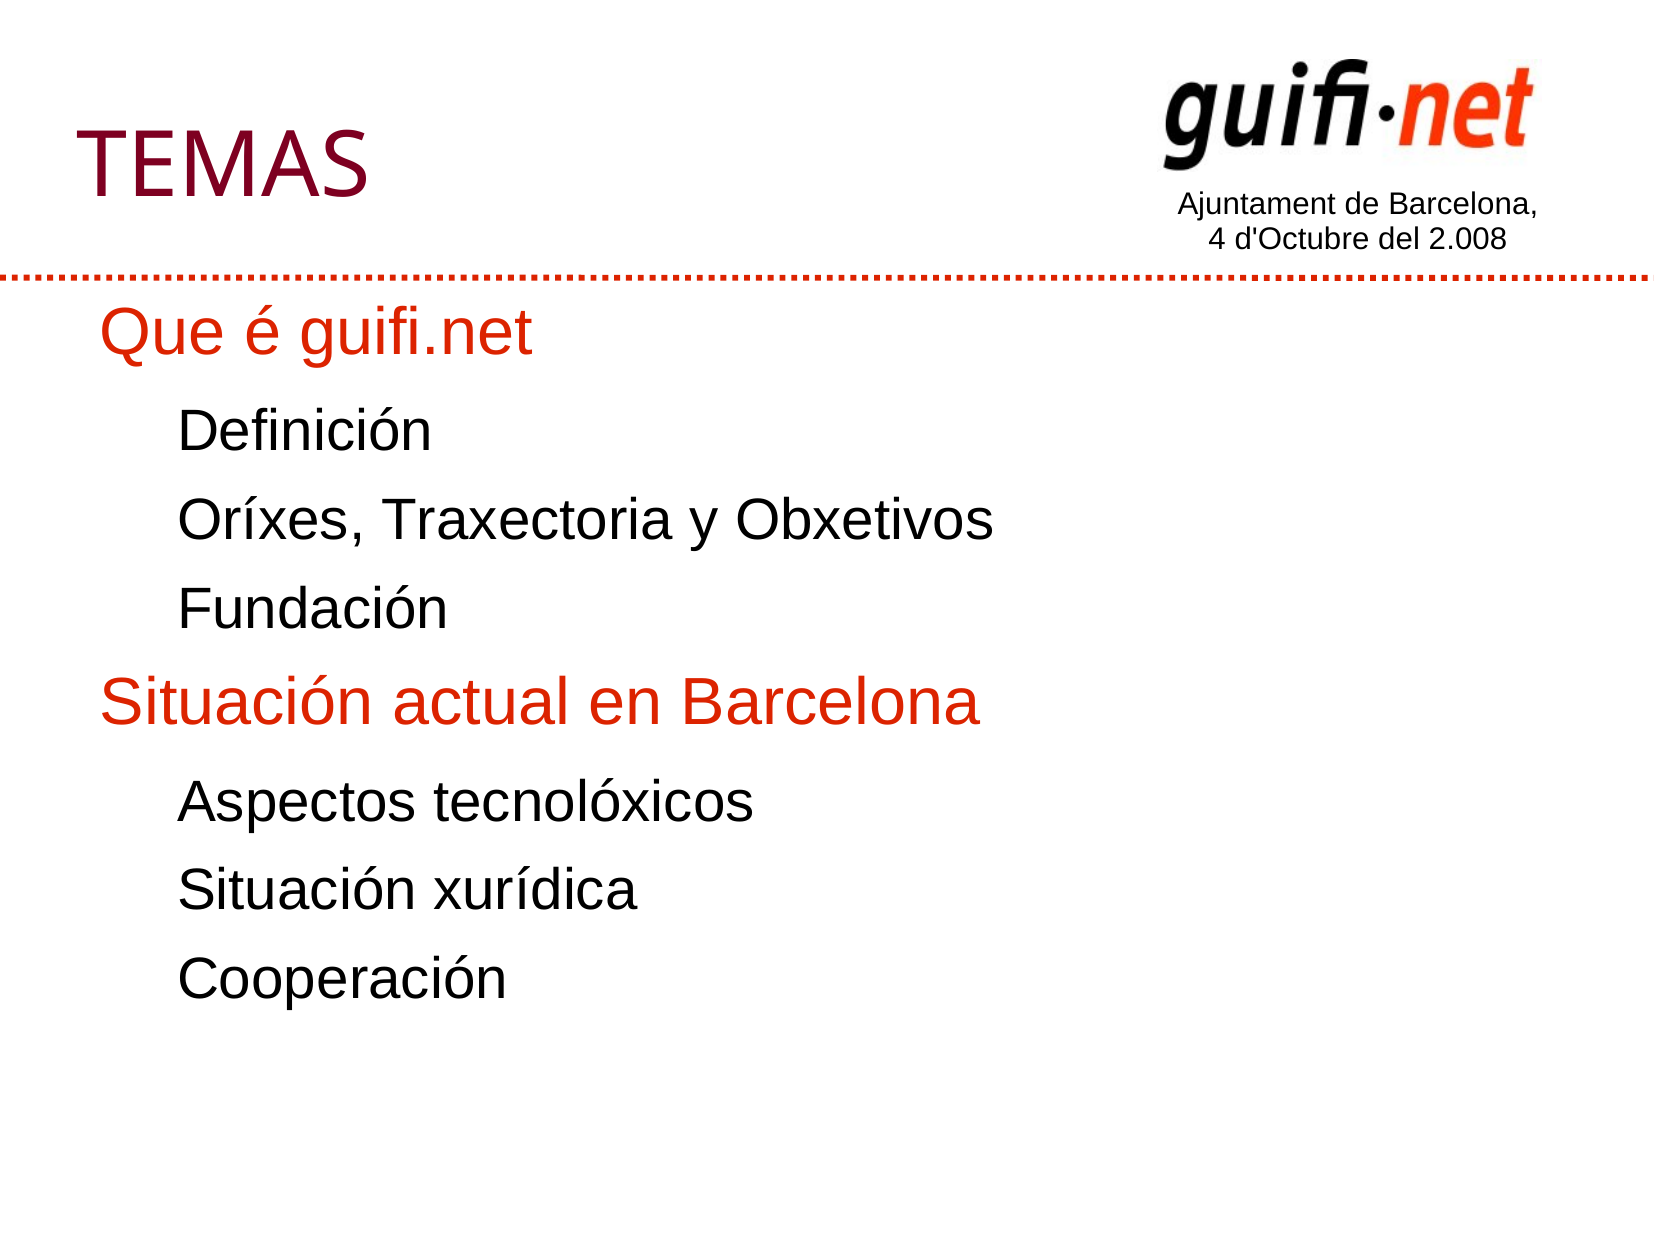

TEMAS
Que é guifi.net
Definición
Oríxes, Traxectoria y Obxetivos
Fundación
Situación actual en Barcelona
Aspectos tecnolóxicos
Situación xurídica
Cooperación